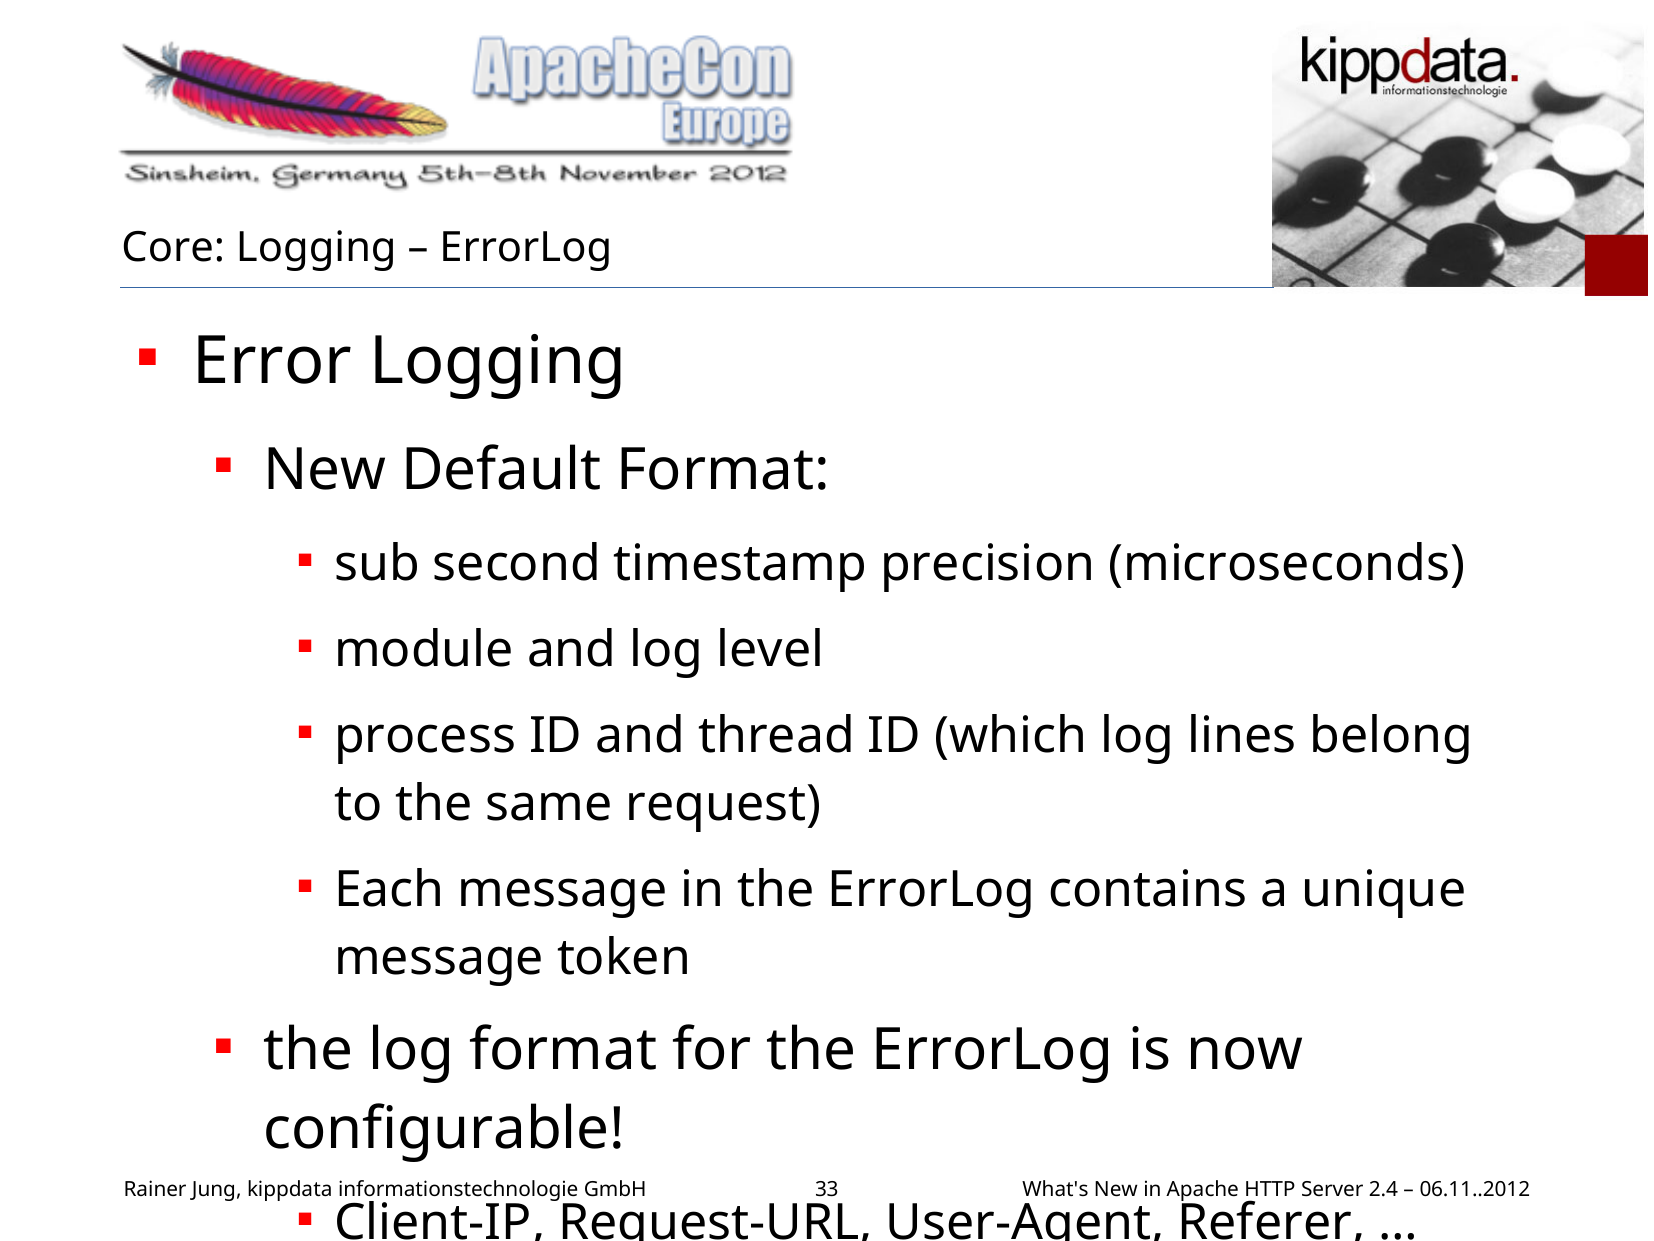

# Core: Logging – ErrorLog
Error Logging
New Default Format:
sub second timestamp precision (microseconds)
module and log level
process ID and thread ID (which log lines belong to the same request)
Each message in the ErrorLog contains a unique message token
the log format for the ErrorLog is now configurable!
Client-IP, Request-URL, User-Agent, Referer, …